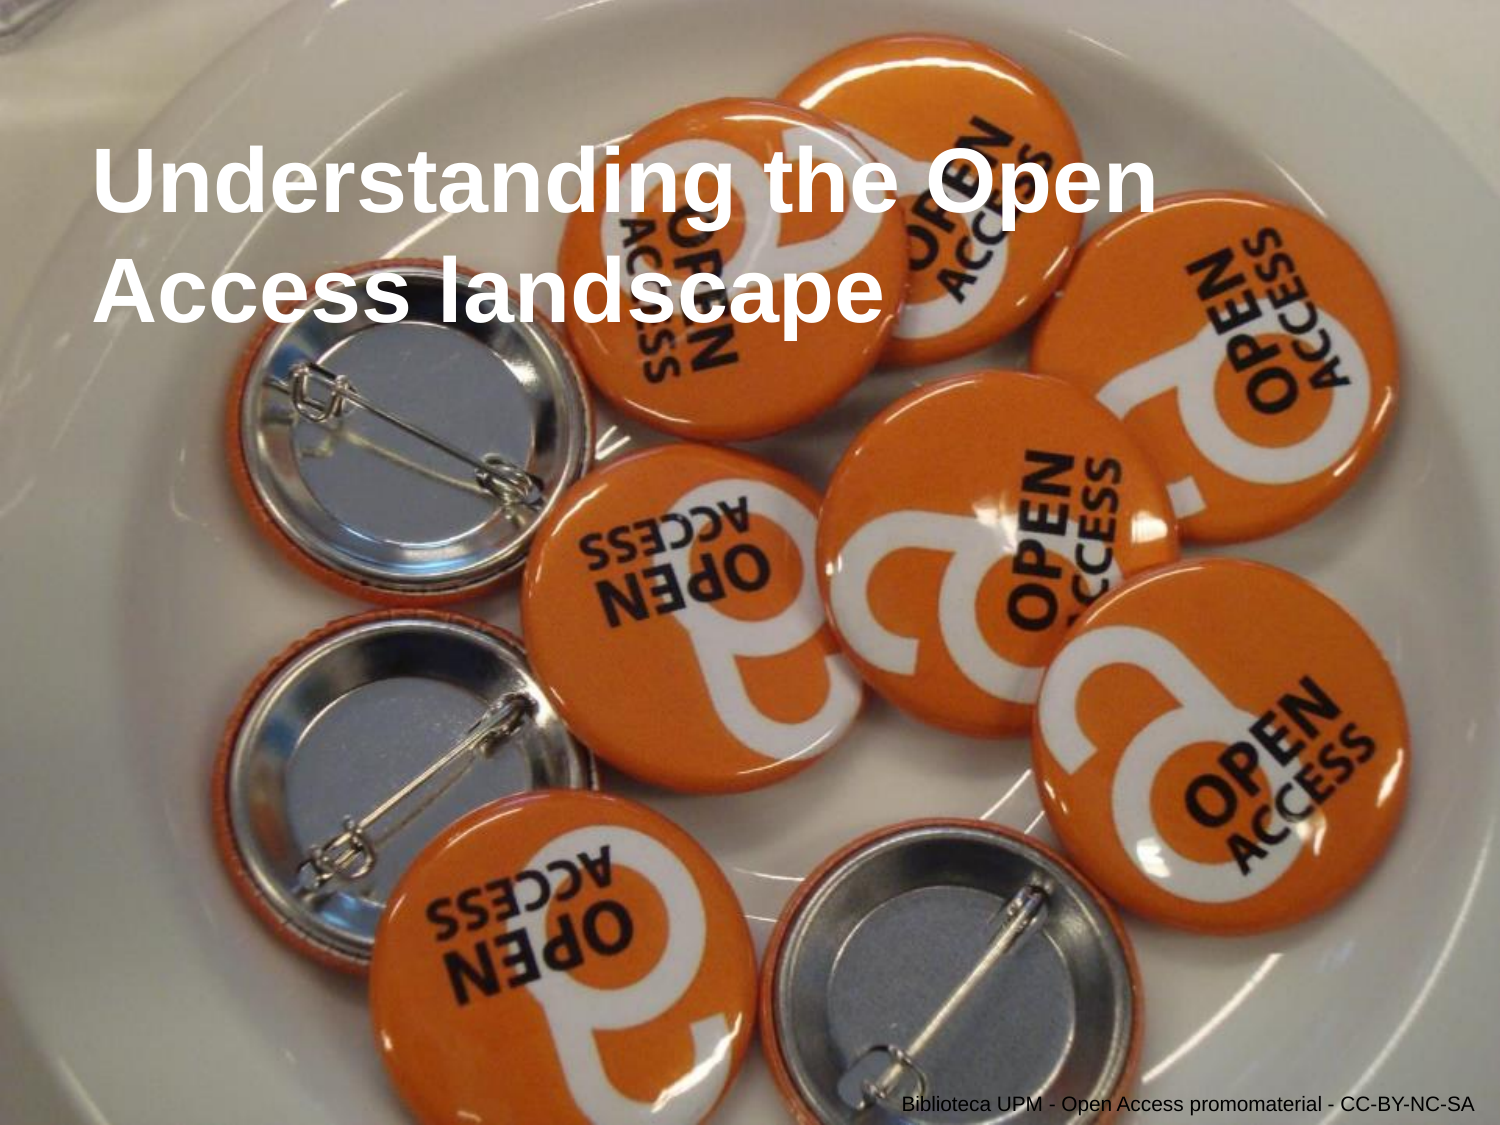

# Understanding the Open Access landscape
Biblioteca UPM - Open Access promomaterial - CC-BY-NC-SA